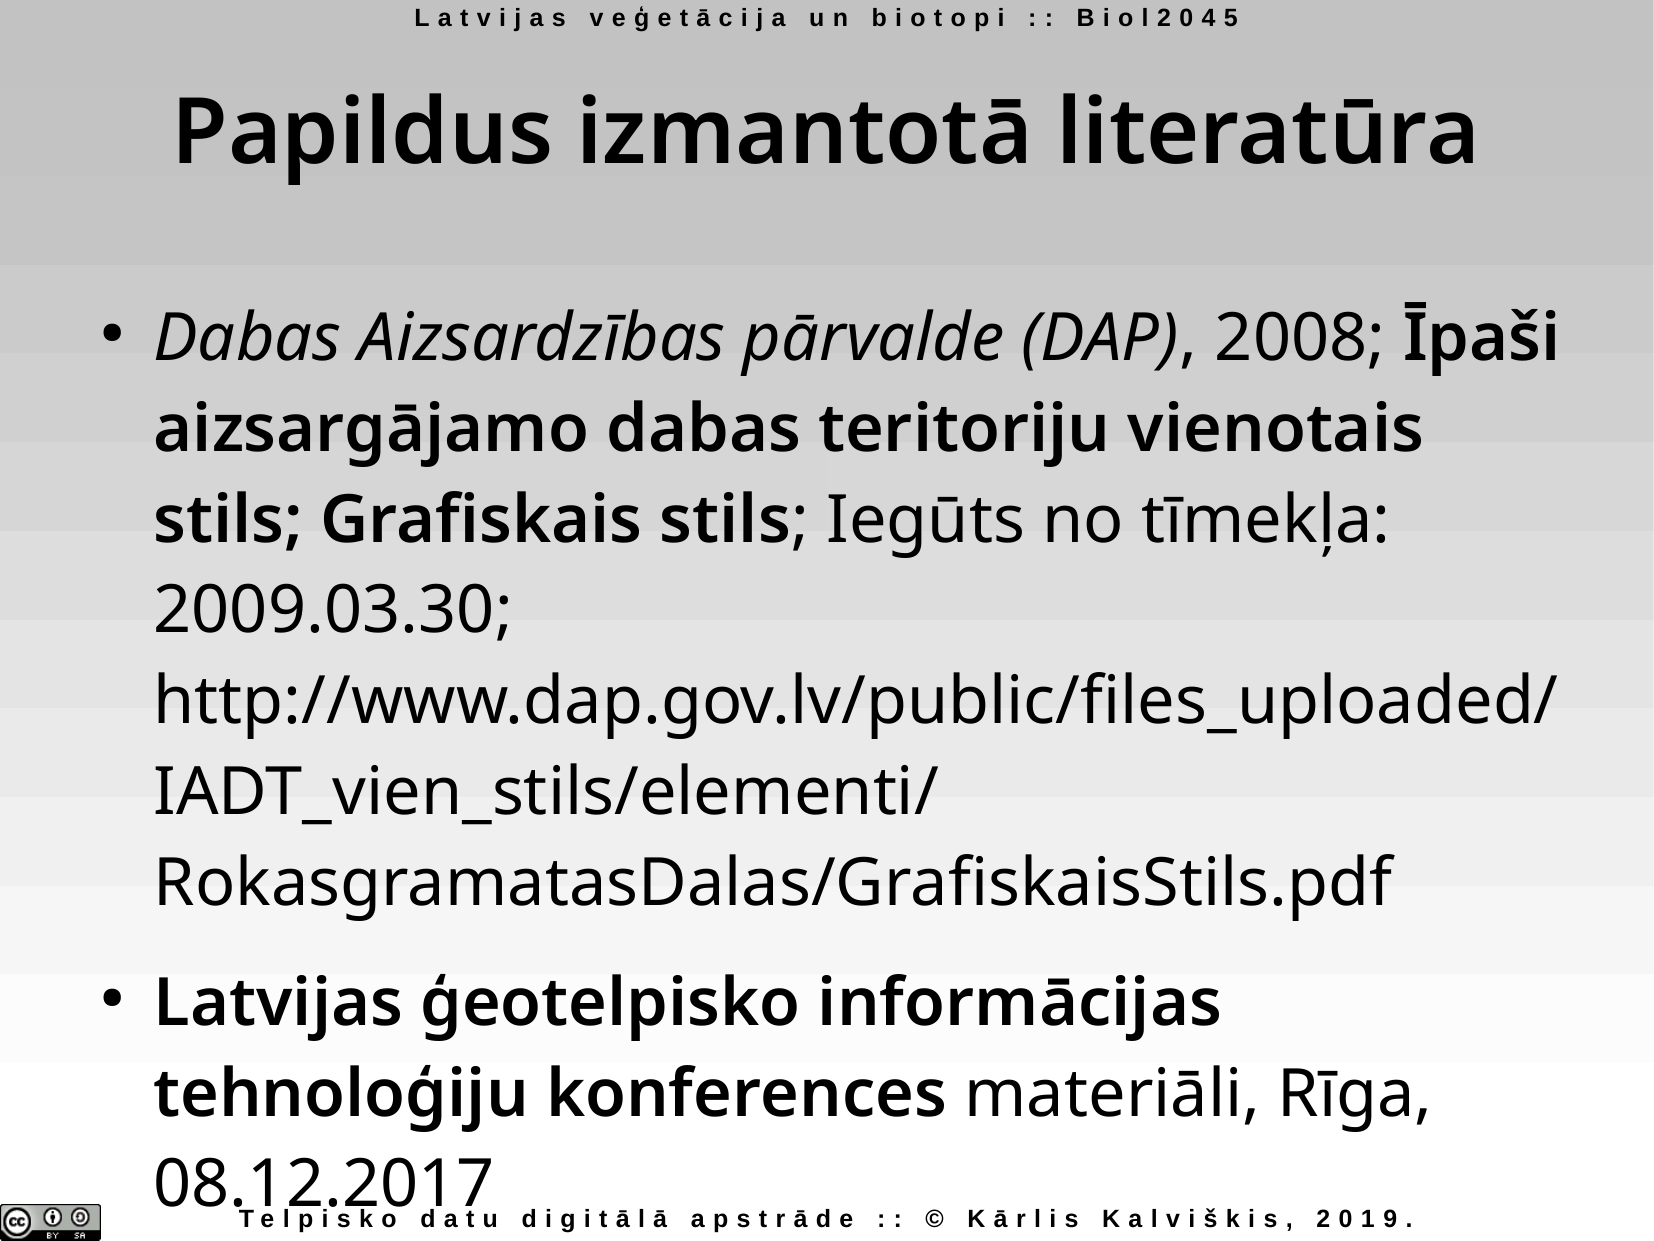

# Papildus izmantotā literatūra
Dabas Aizsardzības pārvalde (DAP), 2008; Īpaši aizsargājamo dabas teritoriju vienotais stils; Grafiskais stils; Iegūts no tīmekļa: 2009.03.30; http://www.dap.gov.lv/public/files_uploaded/IADT_vien_stils/elementi/RokasgramatasDalas/GrafiskaisStils.pdf
Latvijas ģeotelpisko informācijas tehnoloģiju konferences materiāli, Rīga, 08.12.2017